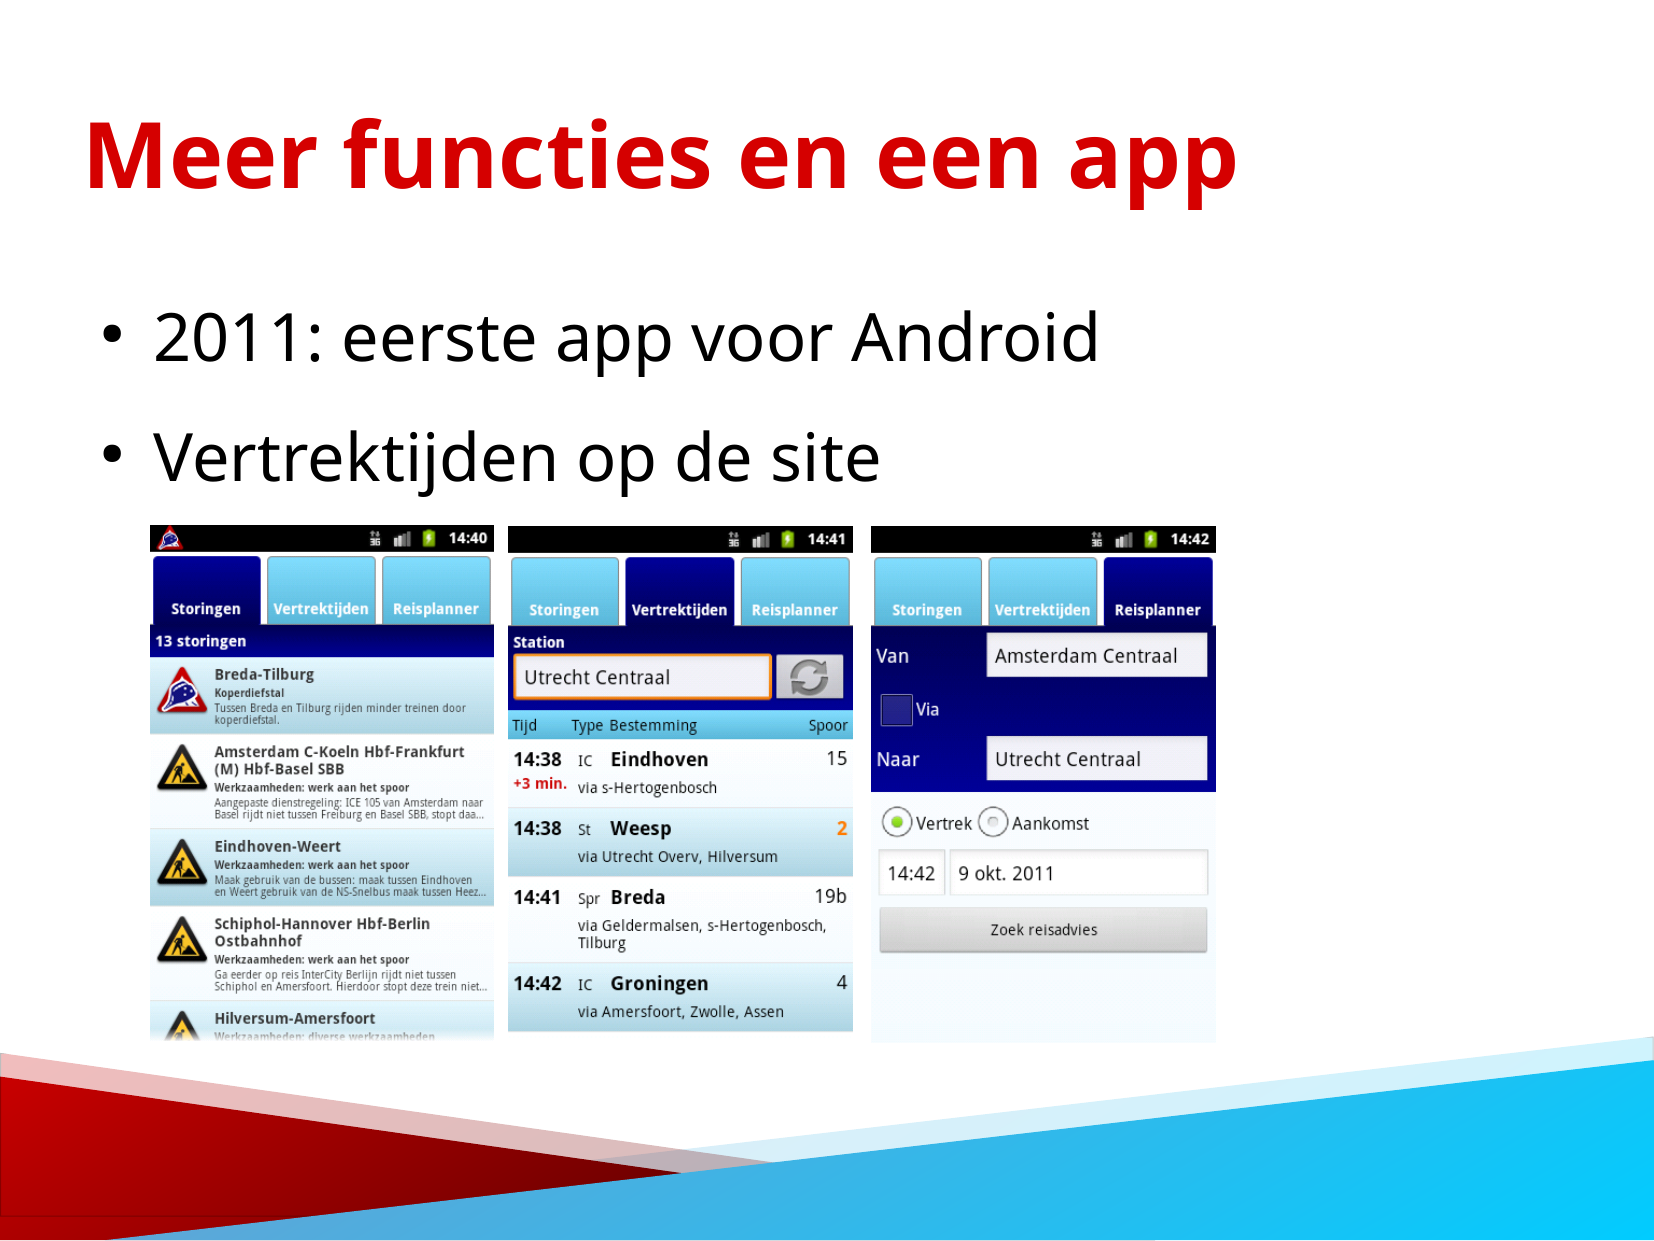

# Meer functies en een app
2011: eerste app voor Android
Vertrektijden op de site